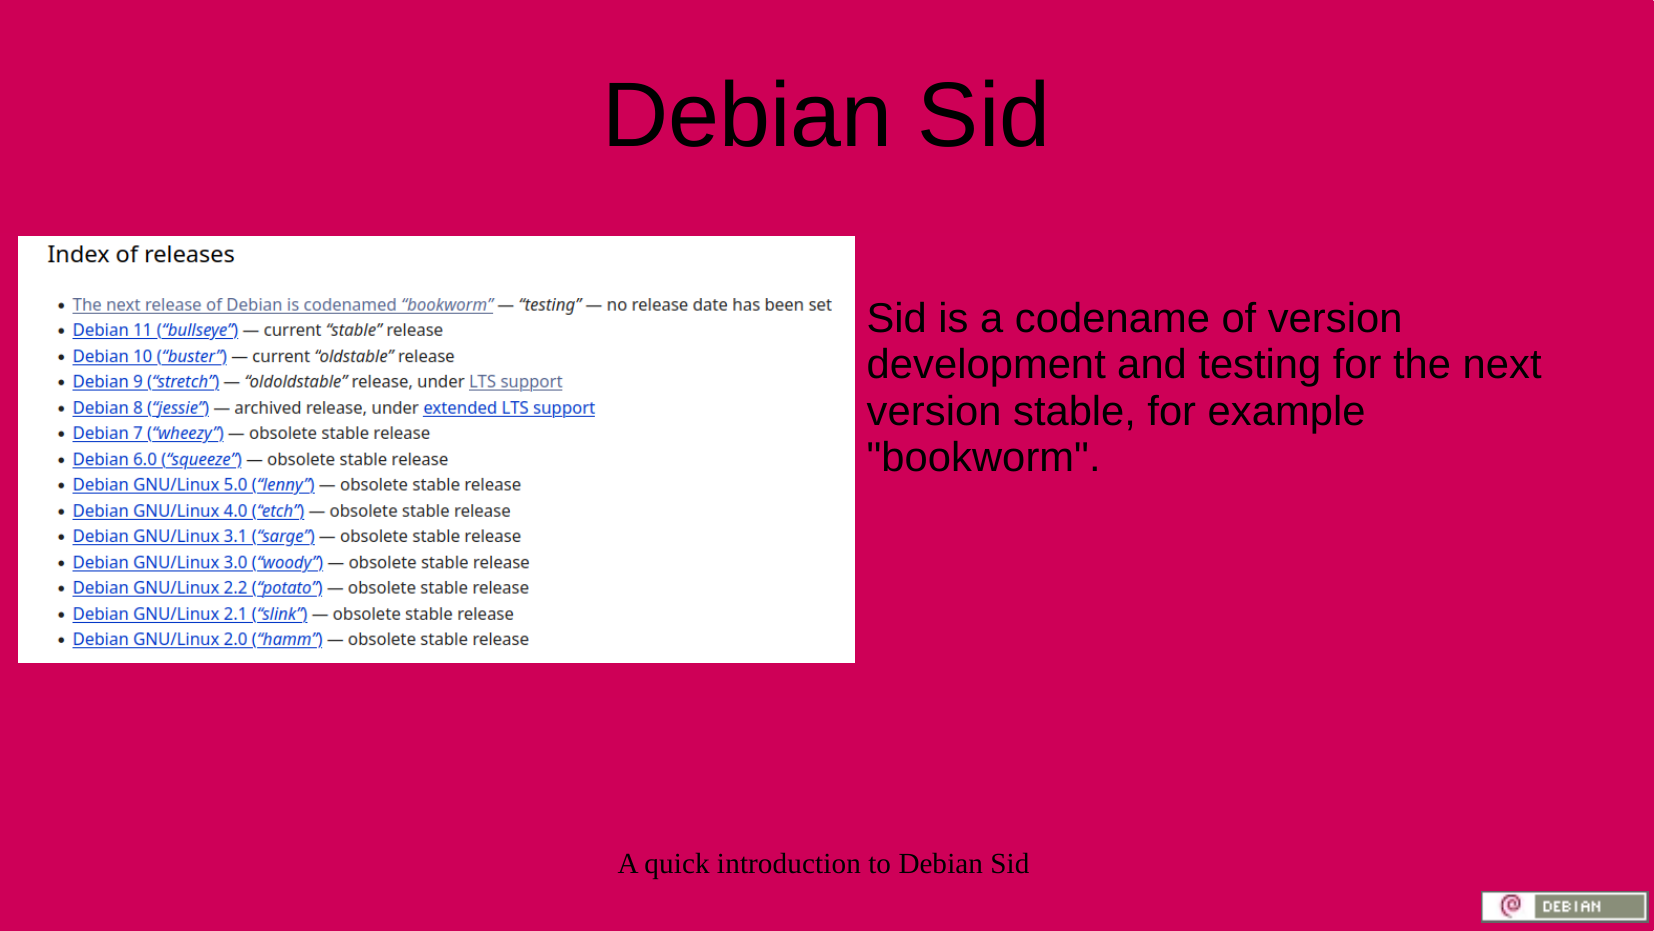

# Debian Sid
Sid is a codename of version development and testing for the next version stable, for example "bookworm".
A quick introduction to Debian Sid